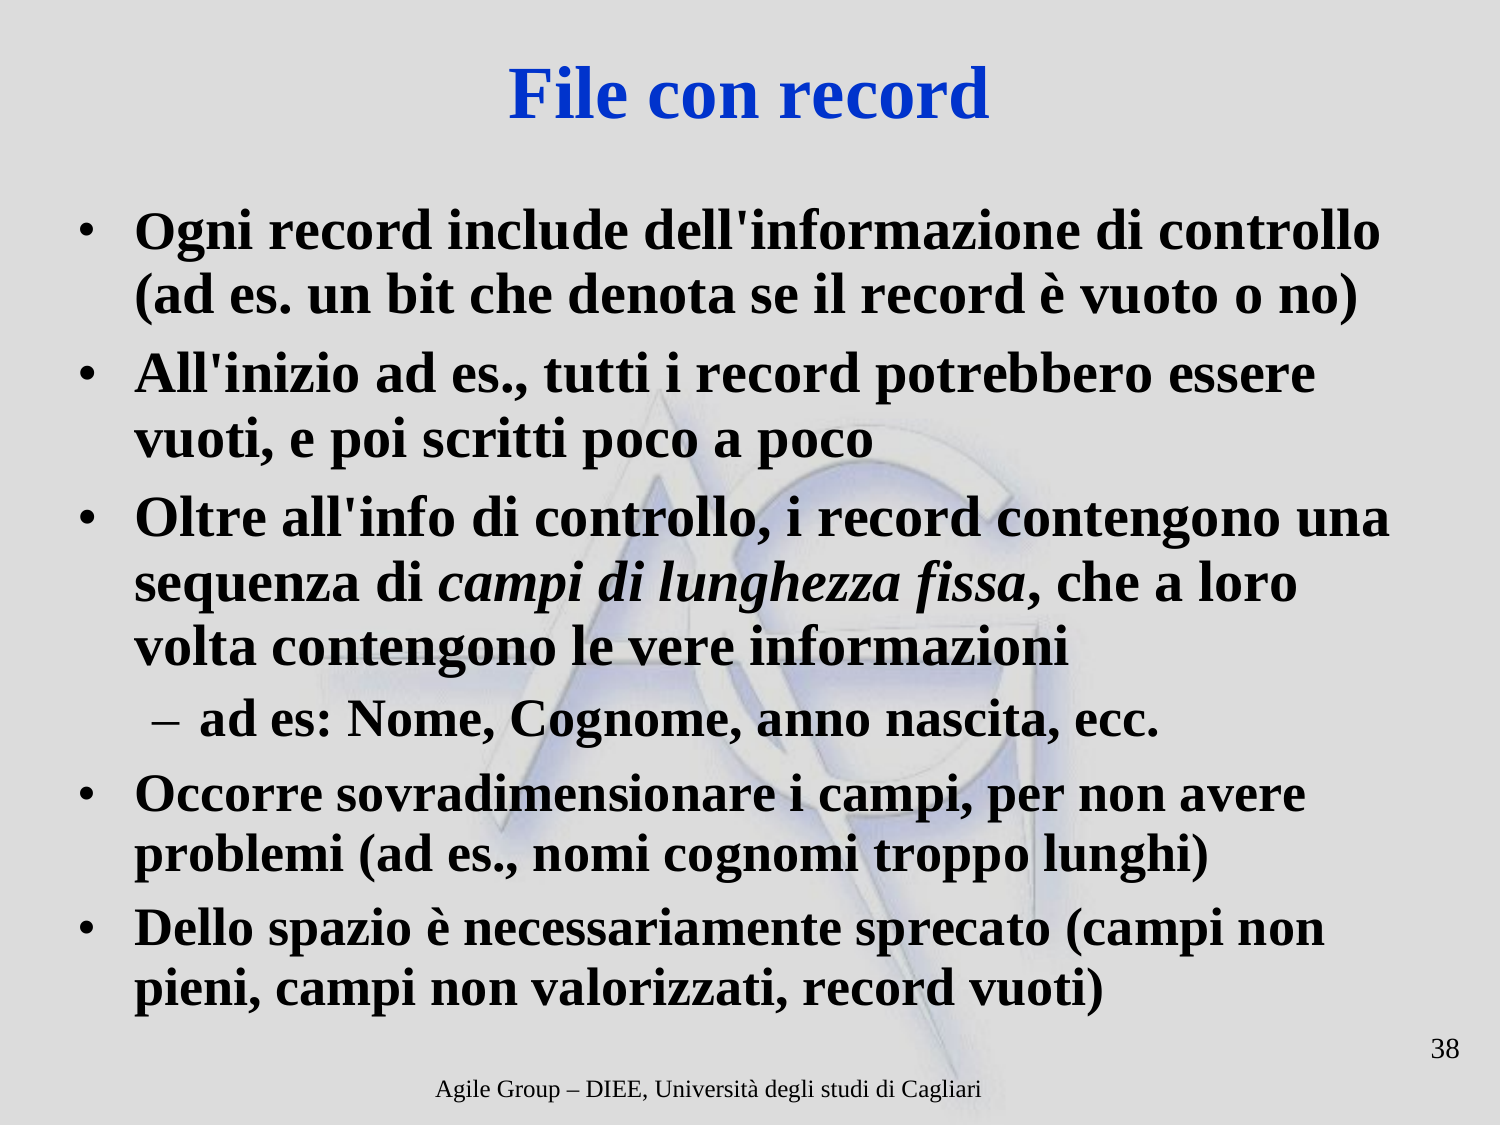

# File con record
Ogni record include dell'informazione di controllo (ad es. un bit che denota se il record è vuoto o no)
All'inizio ad es., tutti i record potrebbero essere vuoti, e poi scritti poco a poco
Oltre all'info di controllo, i record contengono una sequenza di campi di lunghezza fissa, che a loro volta contengono le vere informazioni
ad es: Nome, Cognome, anno nascita, ecc.
Occorre sovradimensionare i campi, per non avere problemi (ad es., nomi cognomi troppo lunghi)
Dello spazio è necessariamente sprecato (campi non pieni, campi non valorizzati, record vuoti)
38